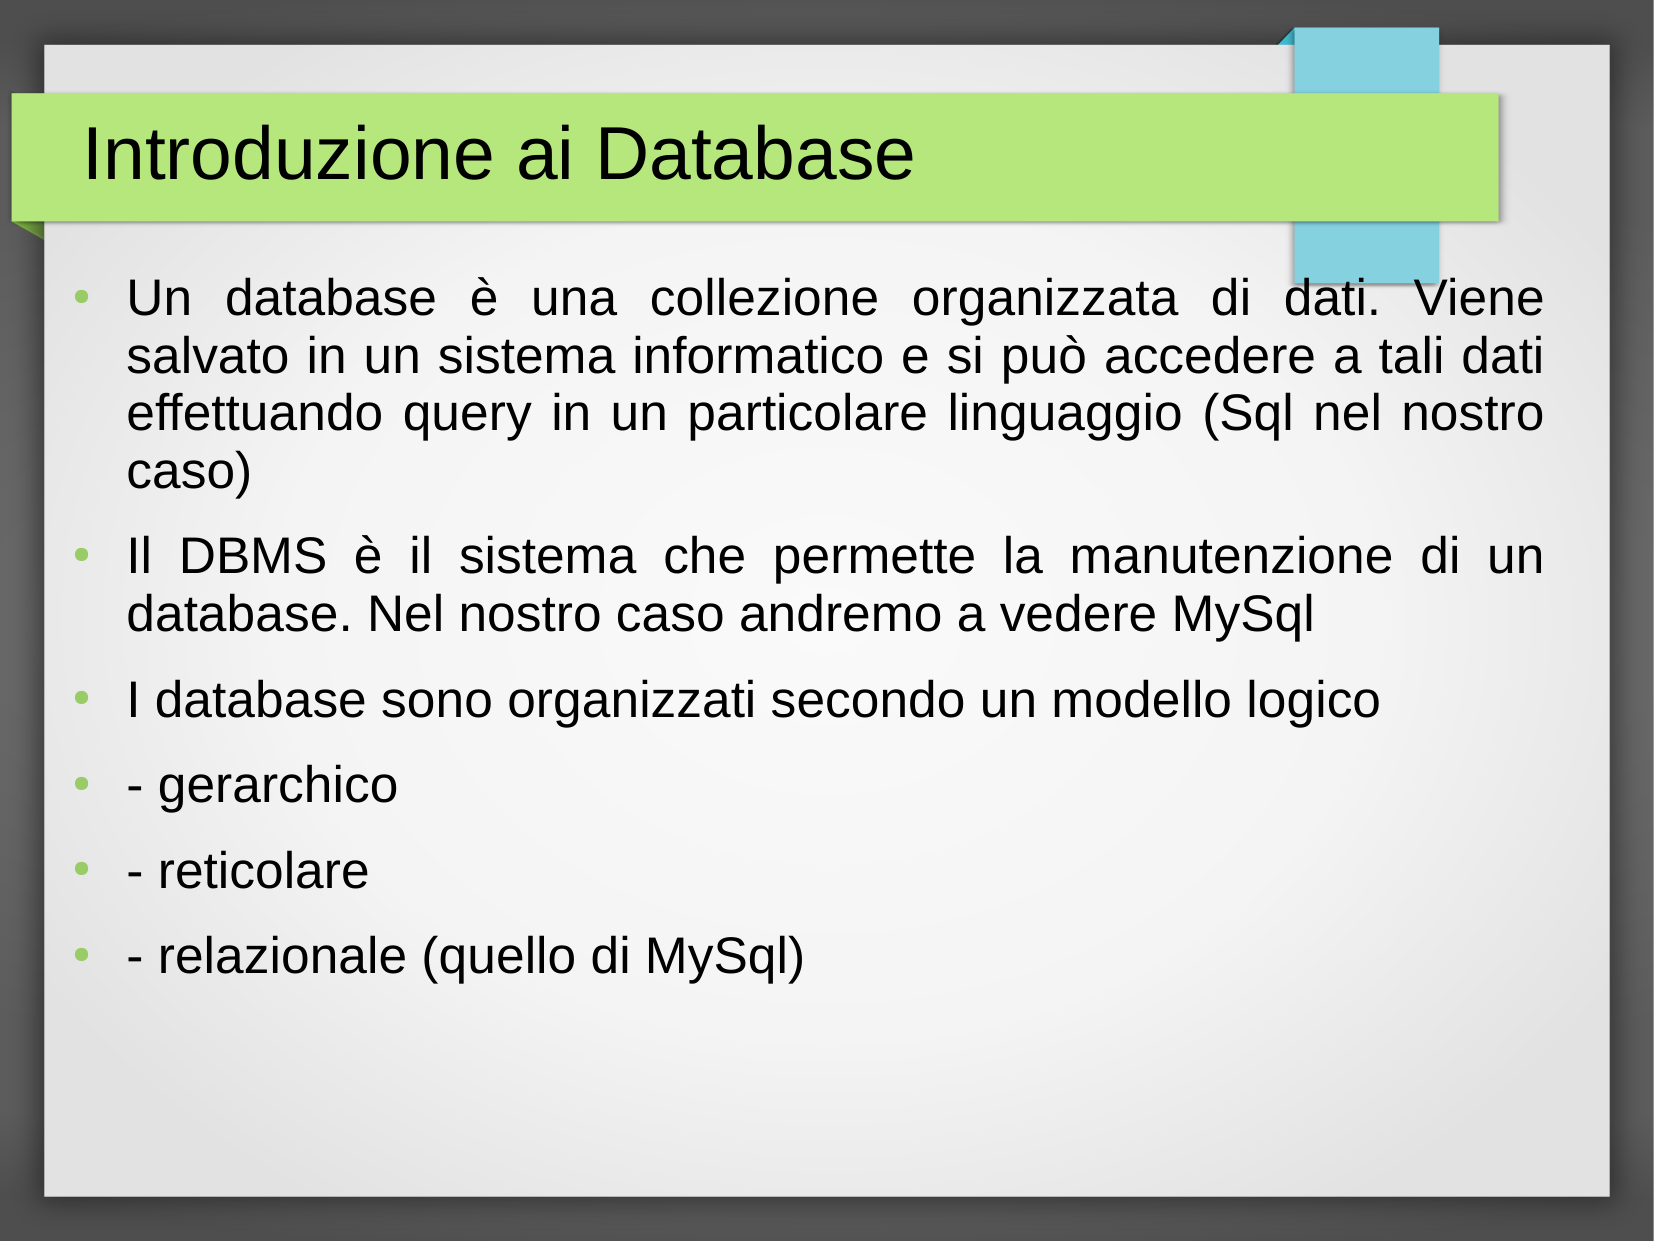

# Introduzione ai Database
Un database è una collezione organizzata di dati. Viene salvato in un sistema informatico e si può accedere a tali dati effettuando query in un particolare linguaggio (Sql nel nostro caso)
Il DBMS è il sistema che permette la manutenzione di un database. Nel nostro caso andremo a vedere MySql
I database sono organizzati secondo un modello logico
- gerarchico
- reticolare
- relazionale (quello di MySql)